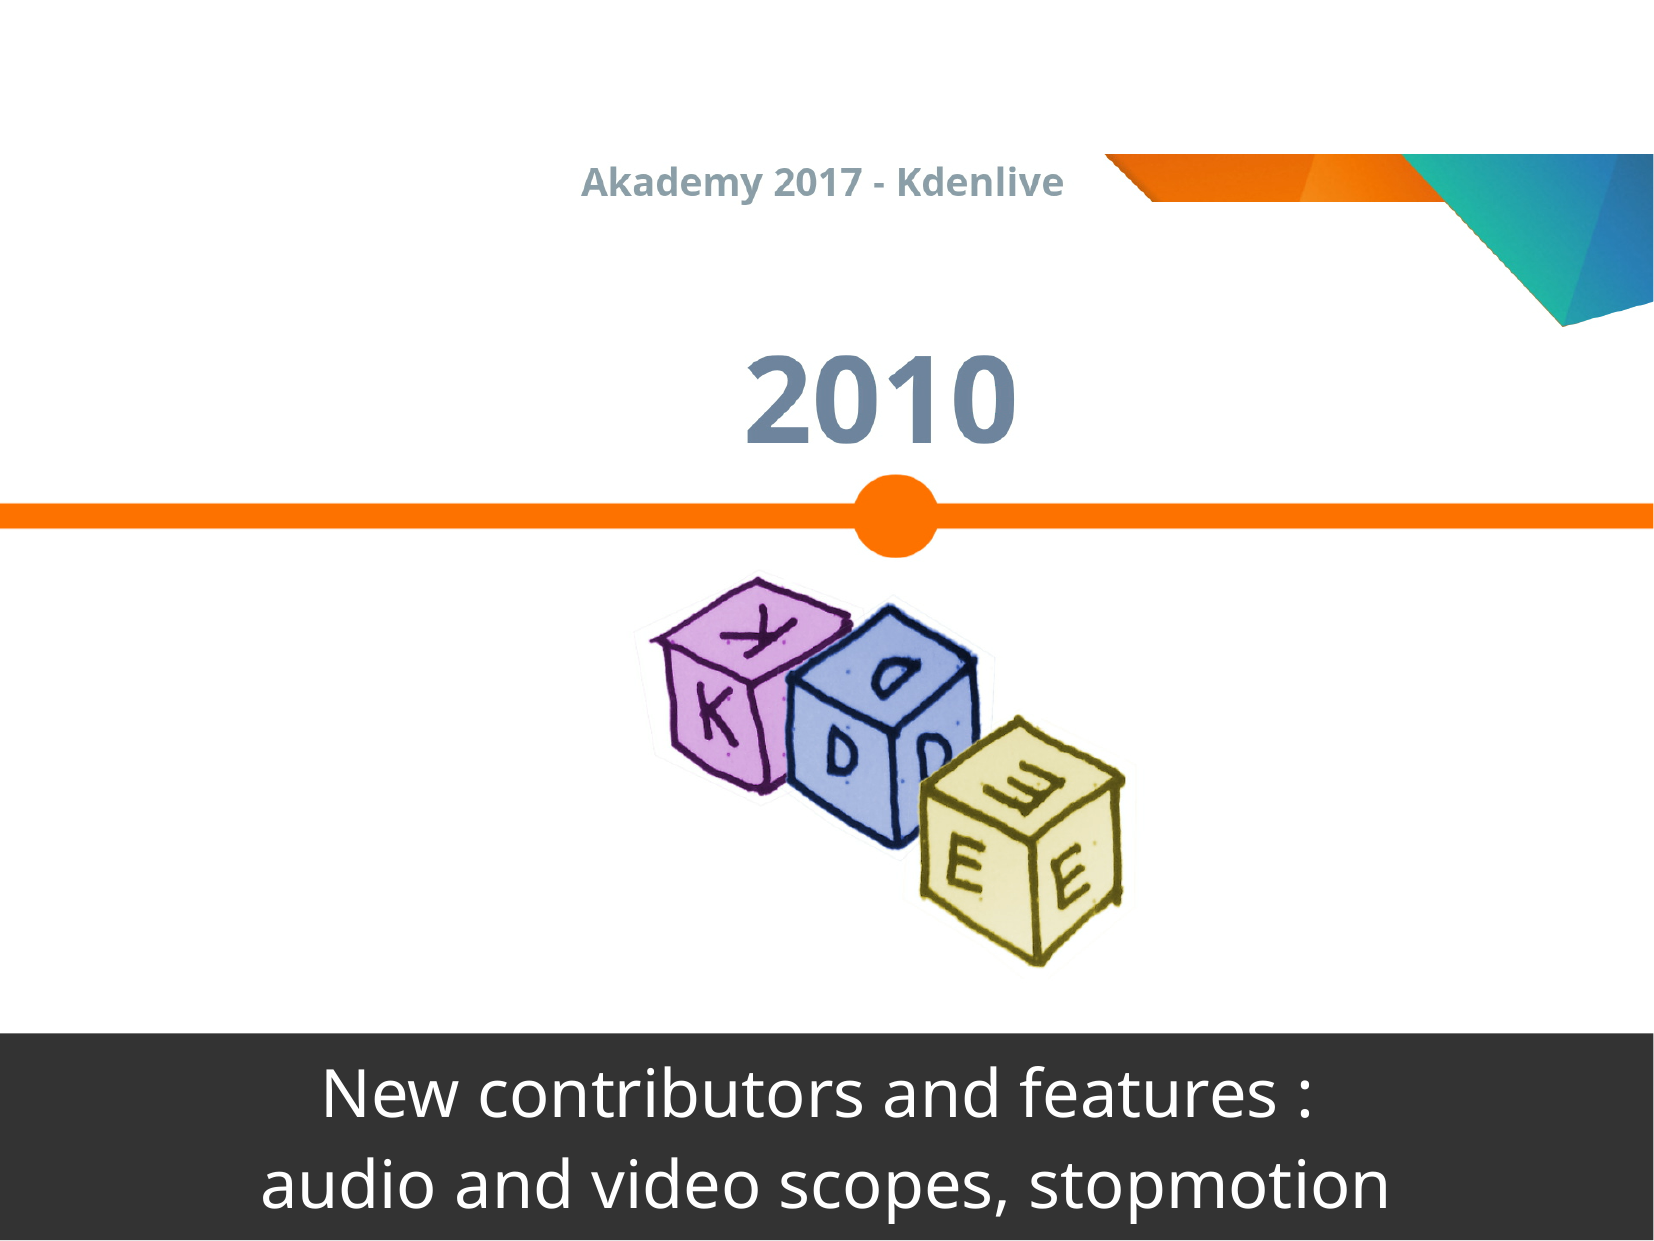

# New contributors and features : audio and video scopes, stopmotion